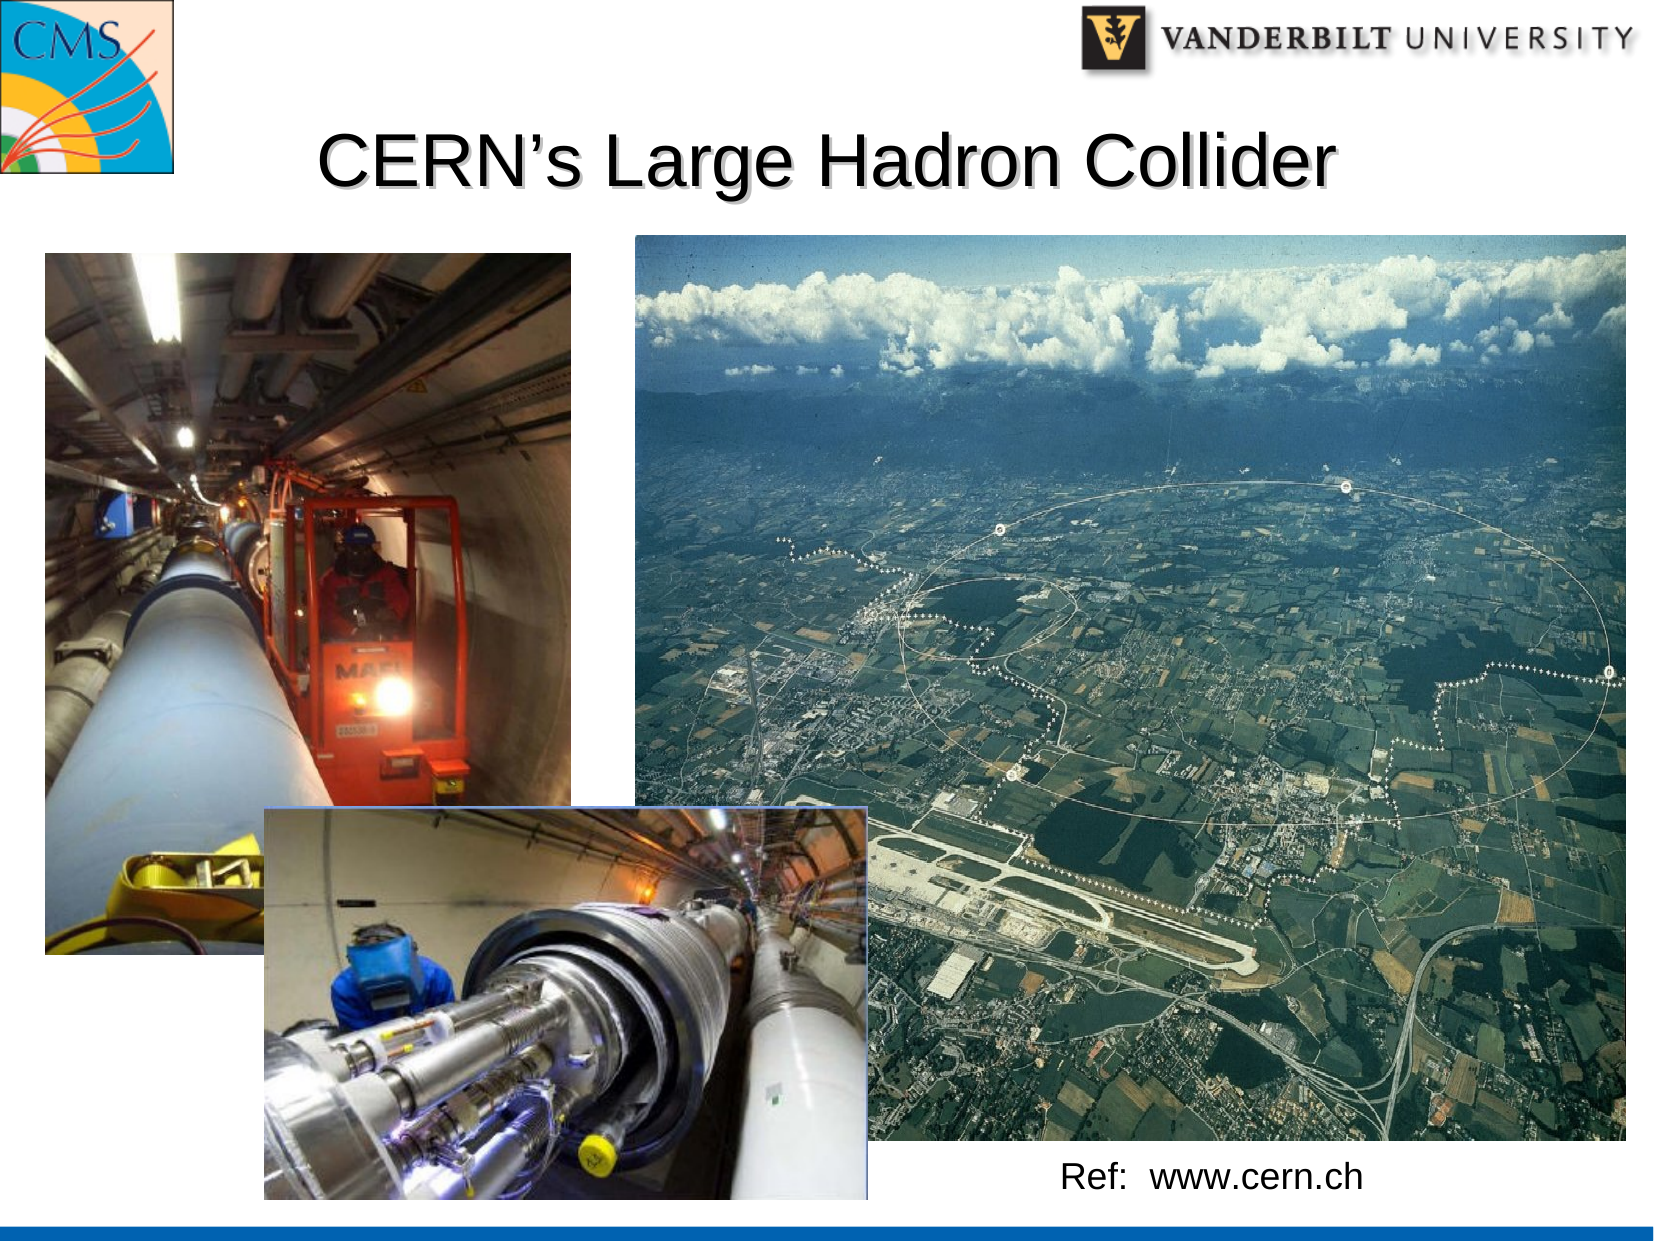

# CERN’s Large Hadron Collider
Ref: www.cern.ch